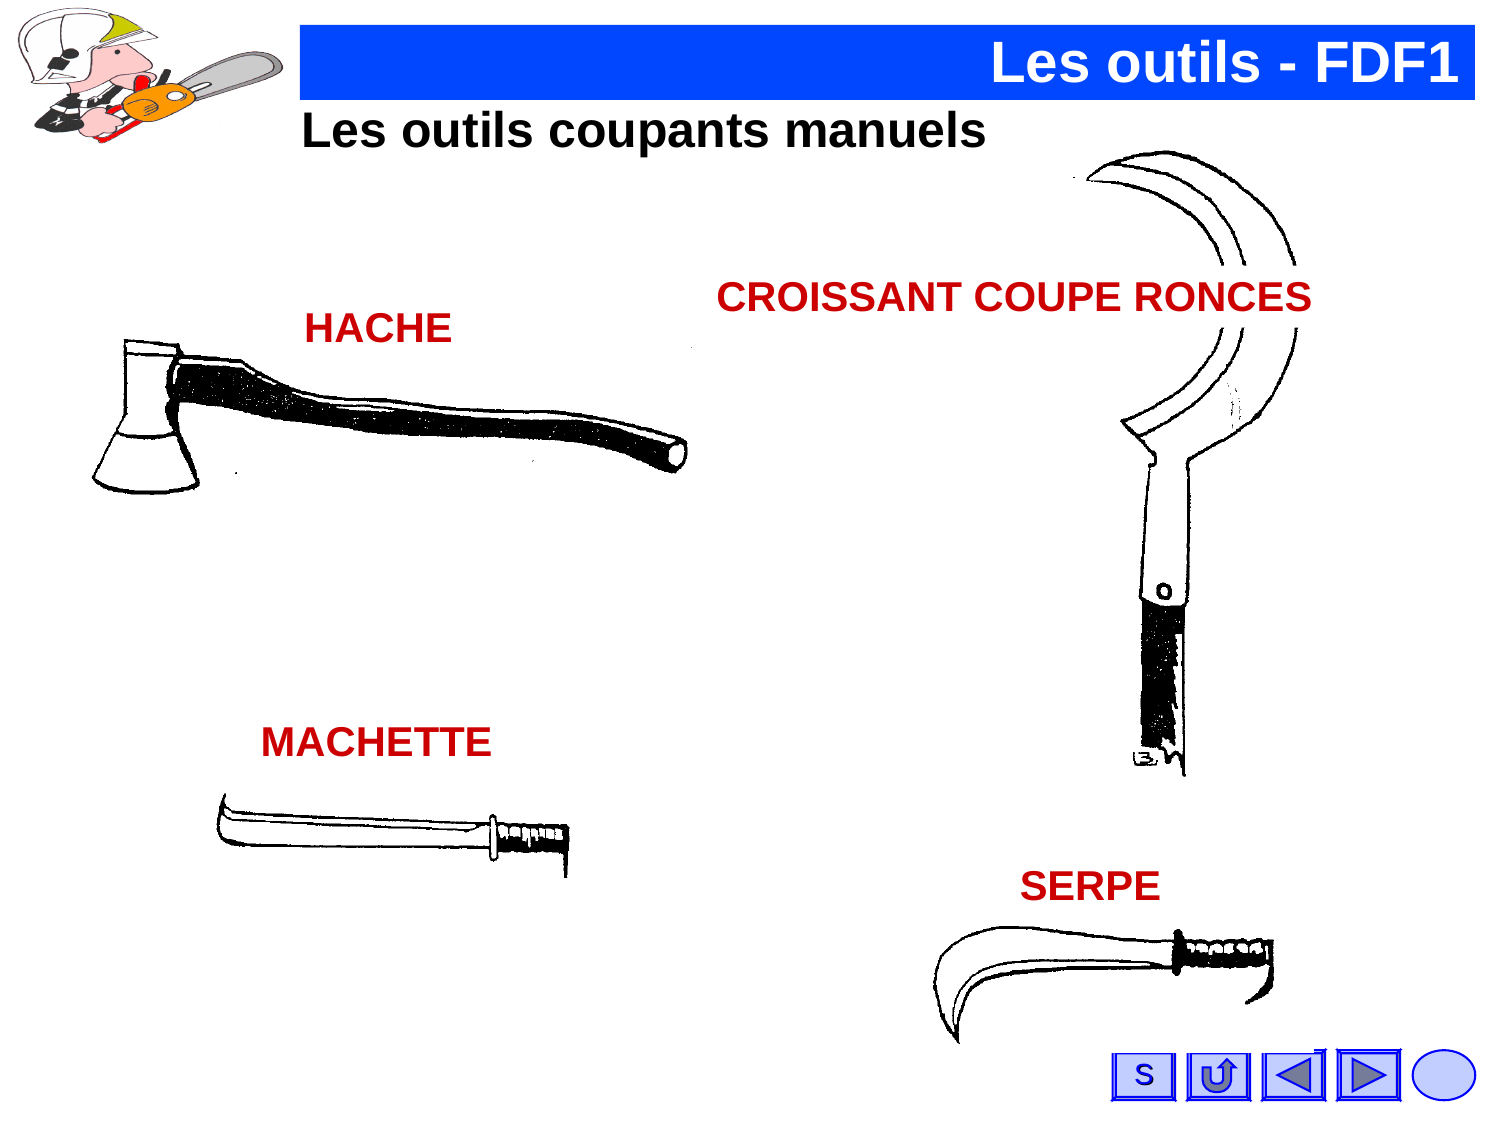

Les outils - FDF1
Les outils coupants manuels
CROISSANT COUPE RONCES
HACHE
MACHETTE
SERPE